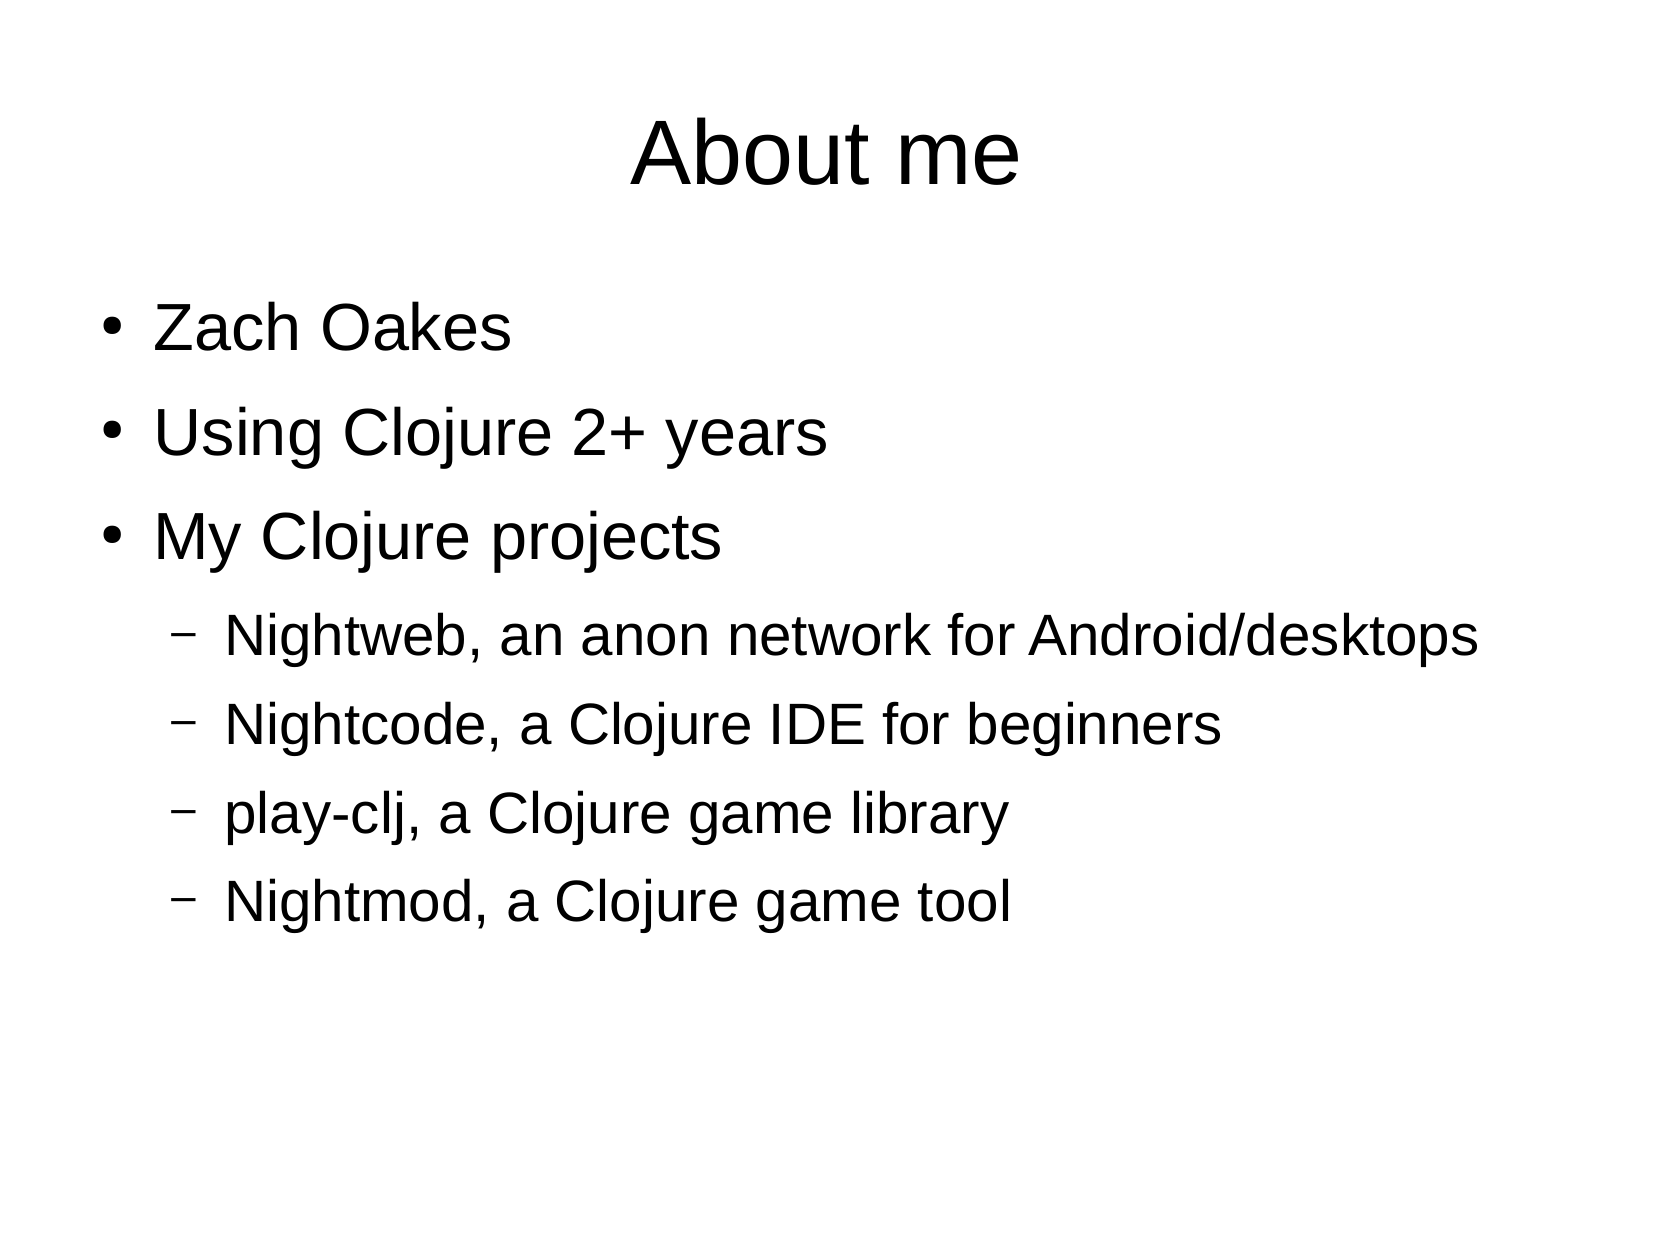

# About me
Zach Oakes
Using Clojure 2+ years
My Clojure projects
Nightweb, an anon network for Android/desktops
Nightcode, a Clojure IDE for beginners
play-clj, a Clojure game library
Nightmod, a Clojure game tool